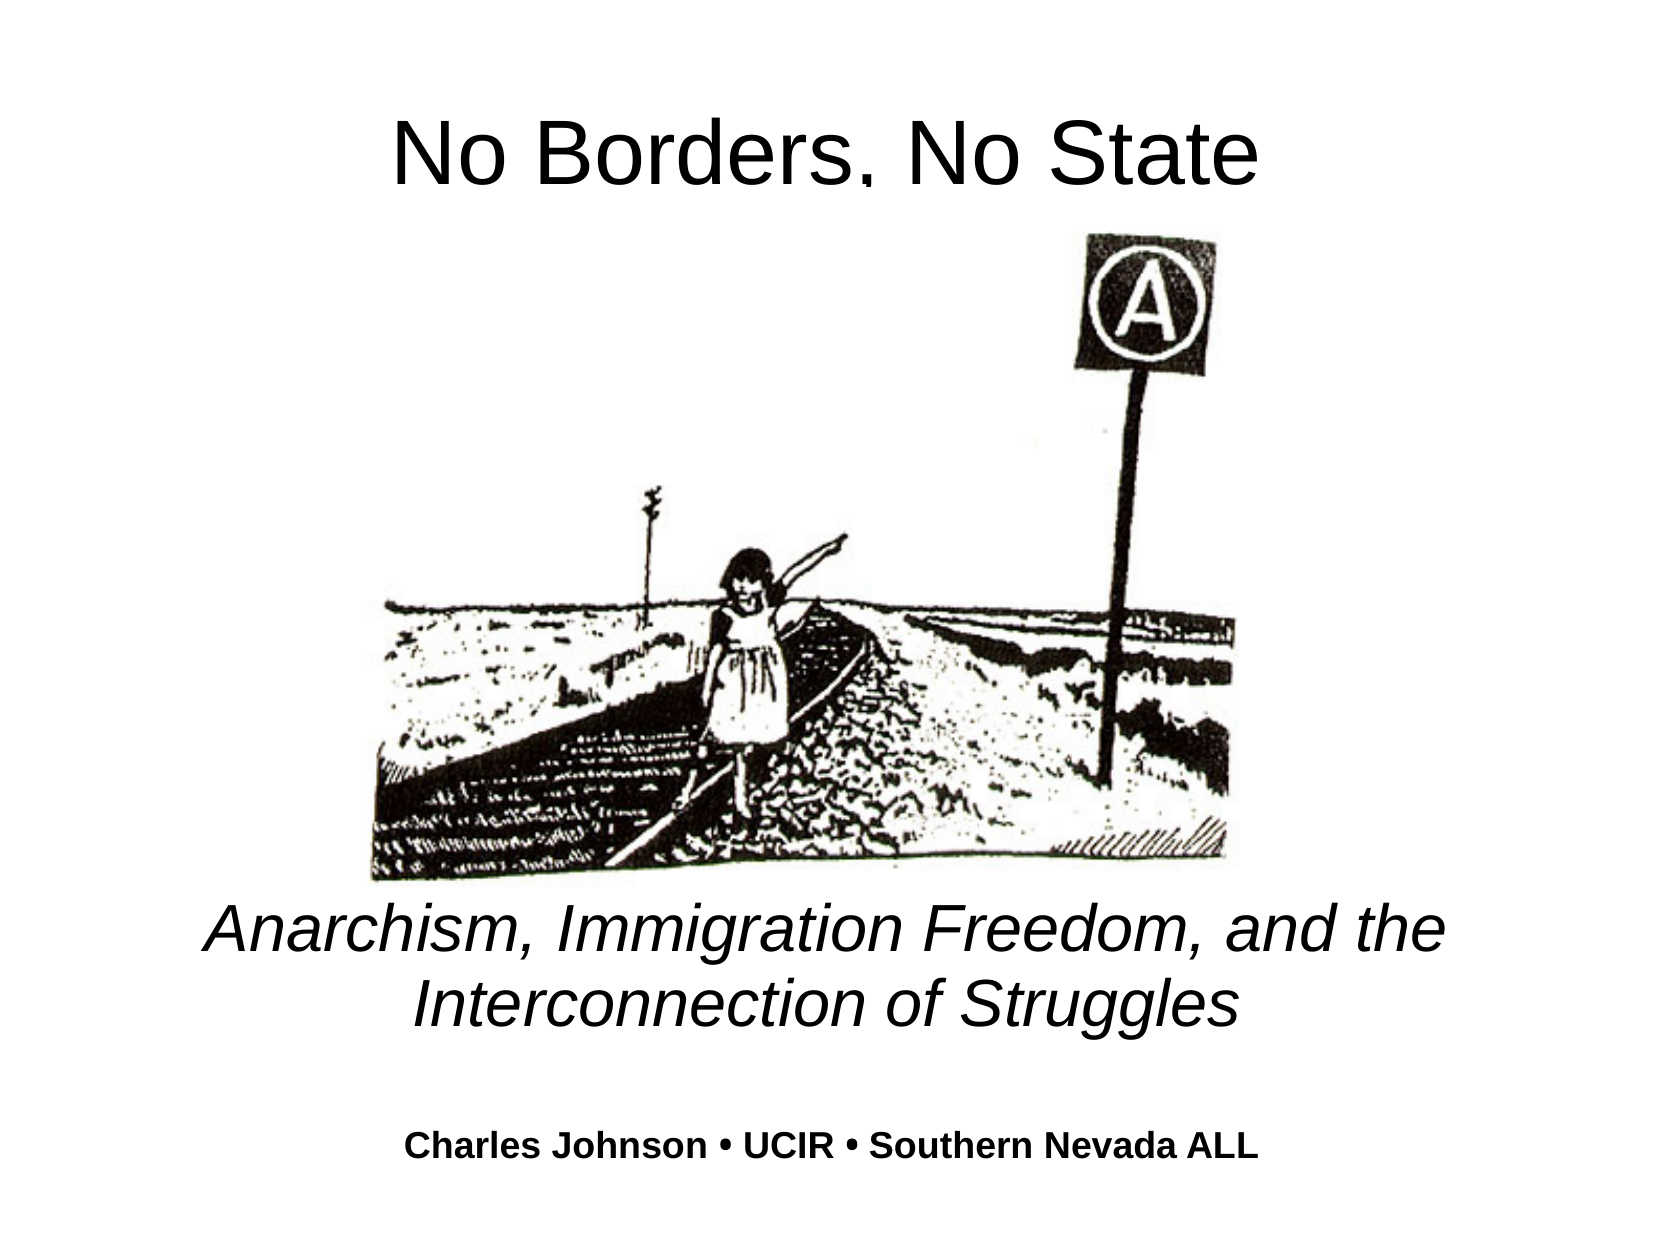

# No Borders, No State
Anarchism, Immigration Freedom, and the Interconnection of Struggles
Charles Johnson • UCIR • Southern Nevada ALL